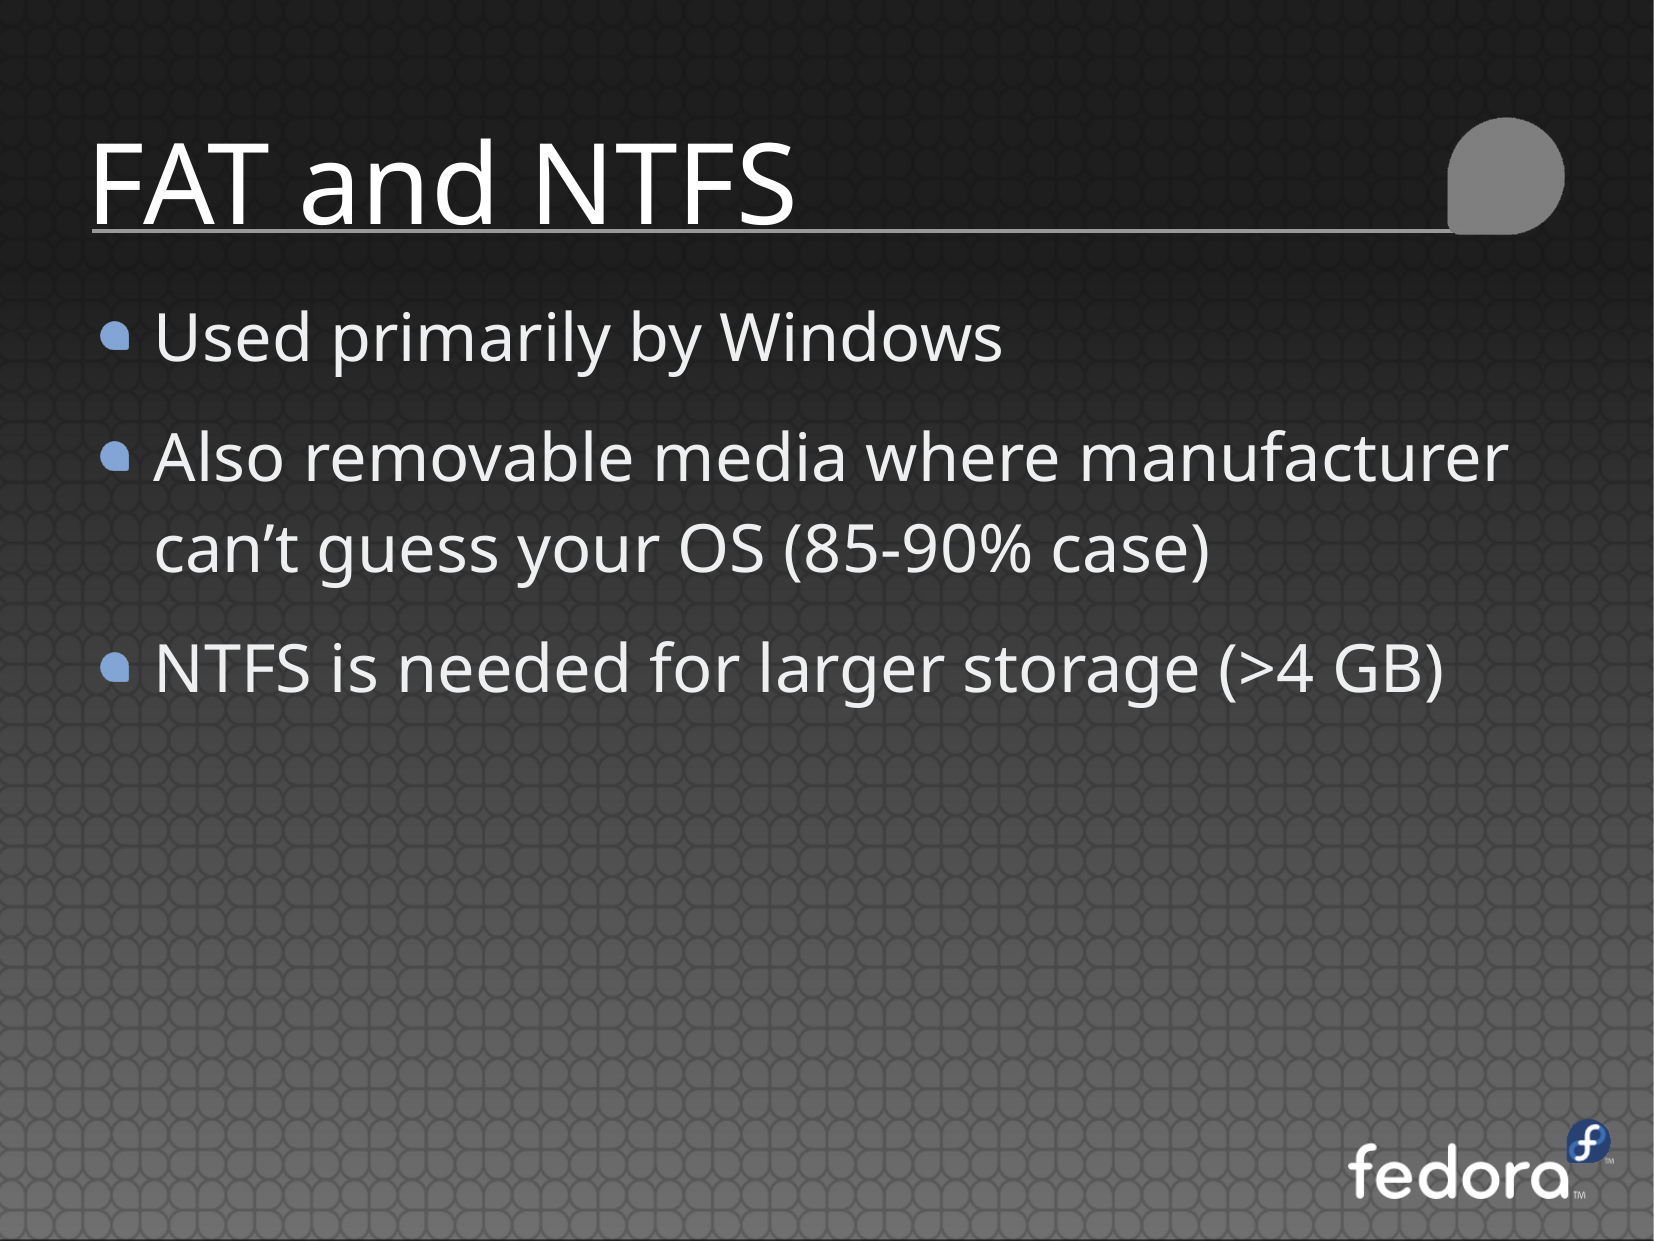

# FAT and NTFS
Used primarily by Windows
Also removable media where manufacturer can’t guess your OS (85-90% case)
NTFS is needed for larger storage (>4 GB)